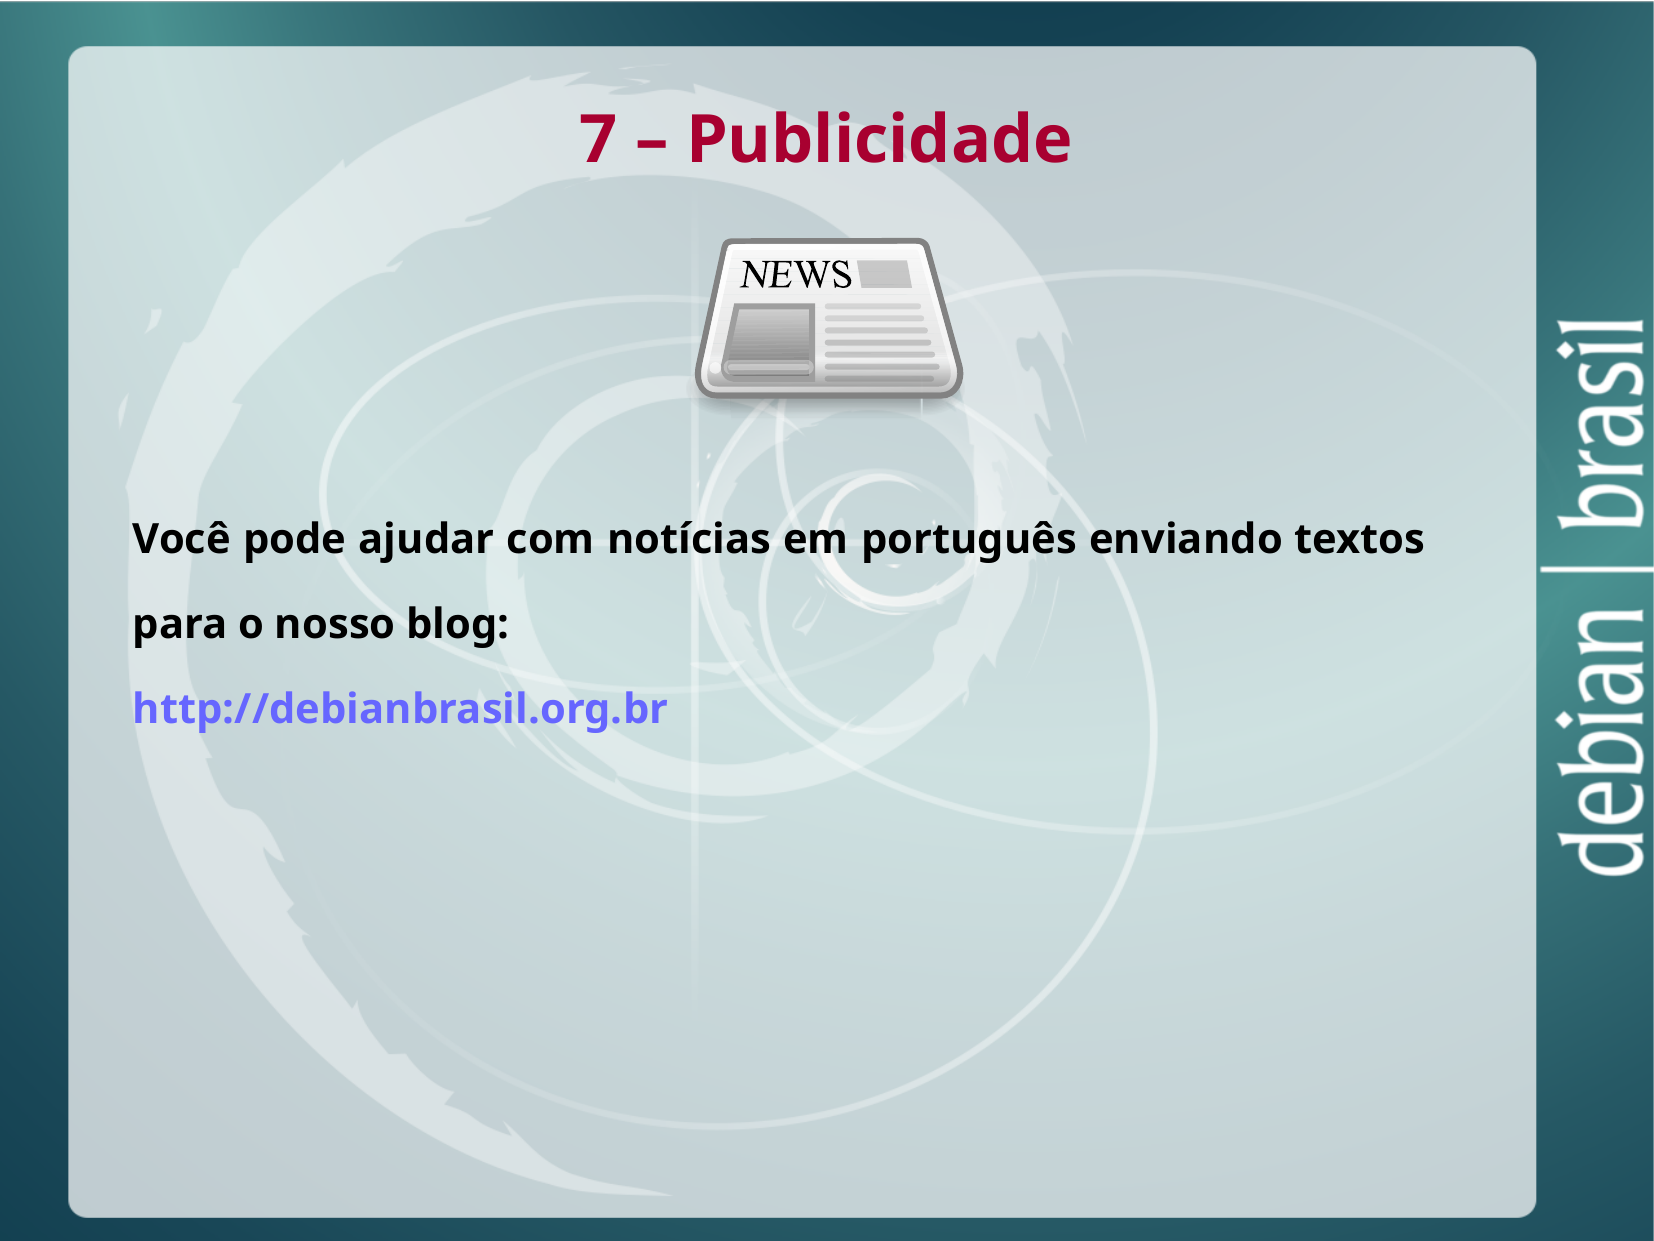

7 – Publicidade
Você pode ajudar com notícias em português enviando textos para o nosso blog:
http://debianbrasil.org.br